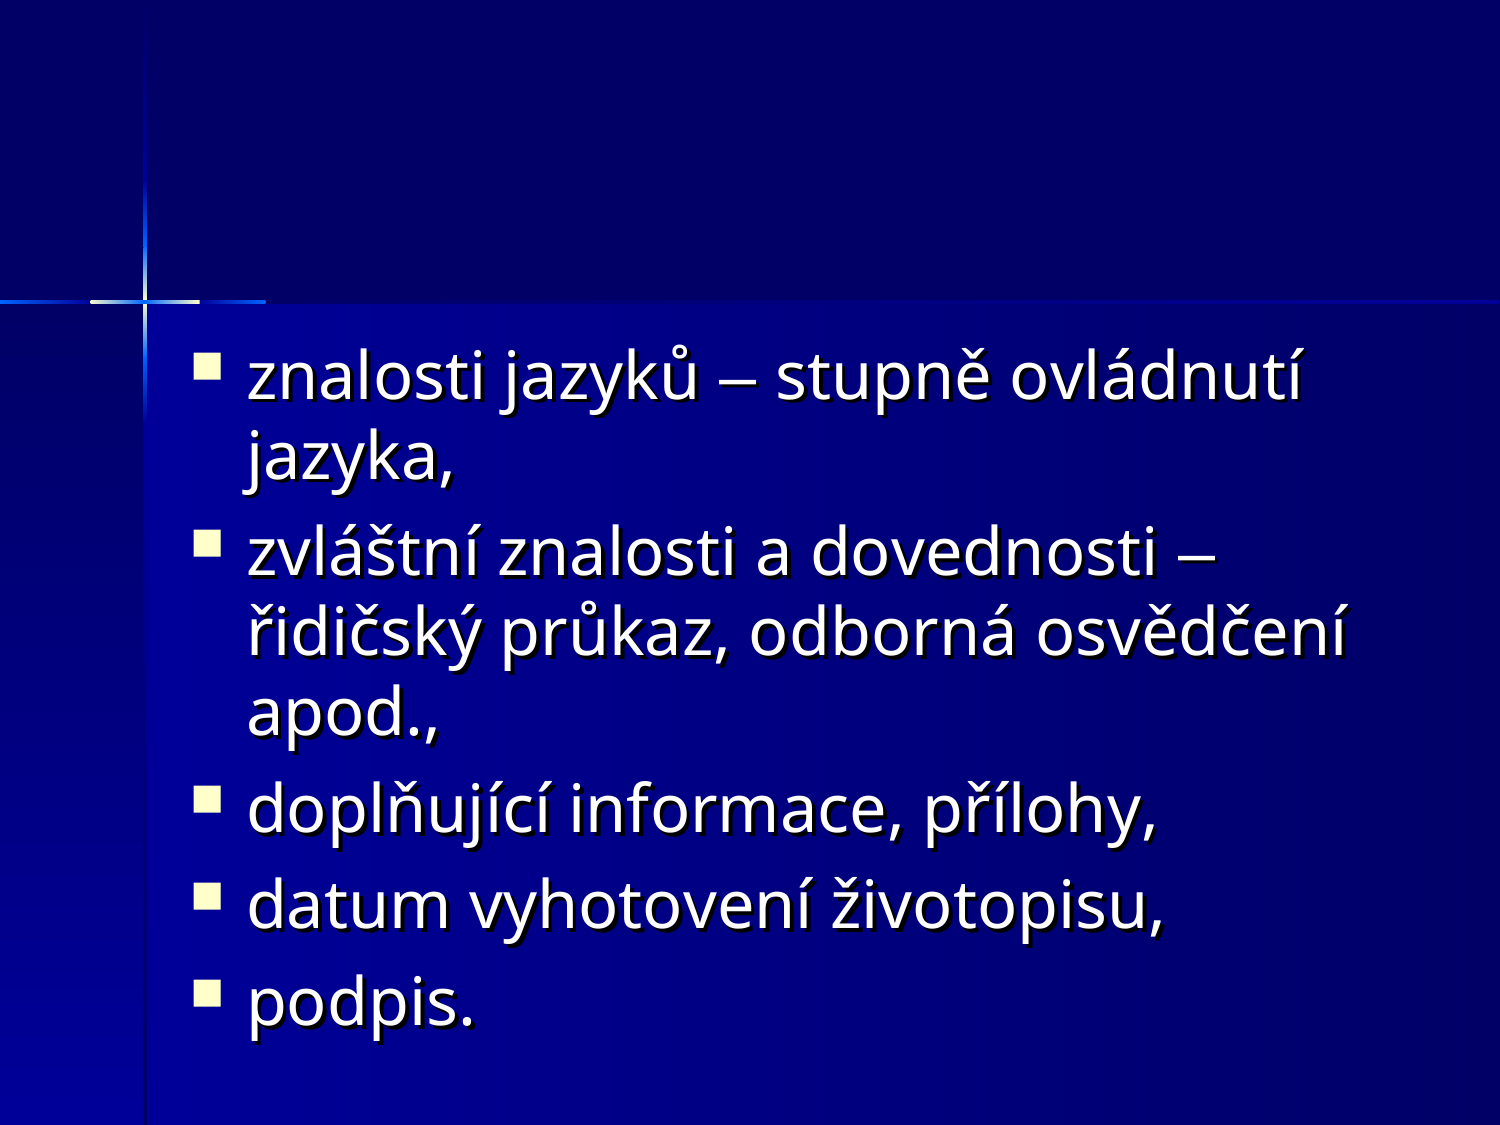

# znalosti jazyků – stupně ovládnutí jazyka,
zvláštní znalosti a dovednosti – řidičský průkaz, odborná osvědčení apod.,
doplňující informace, přílohy,
datum vyhotovení životopisu,
podpis.